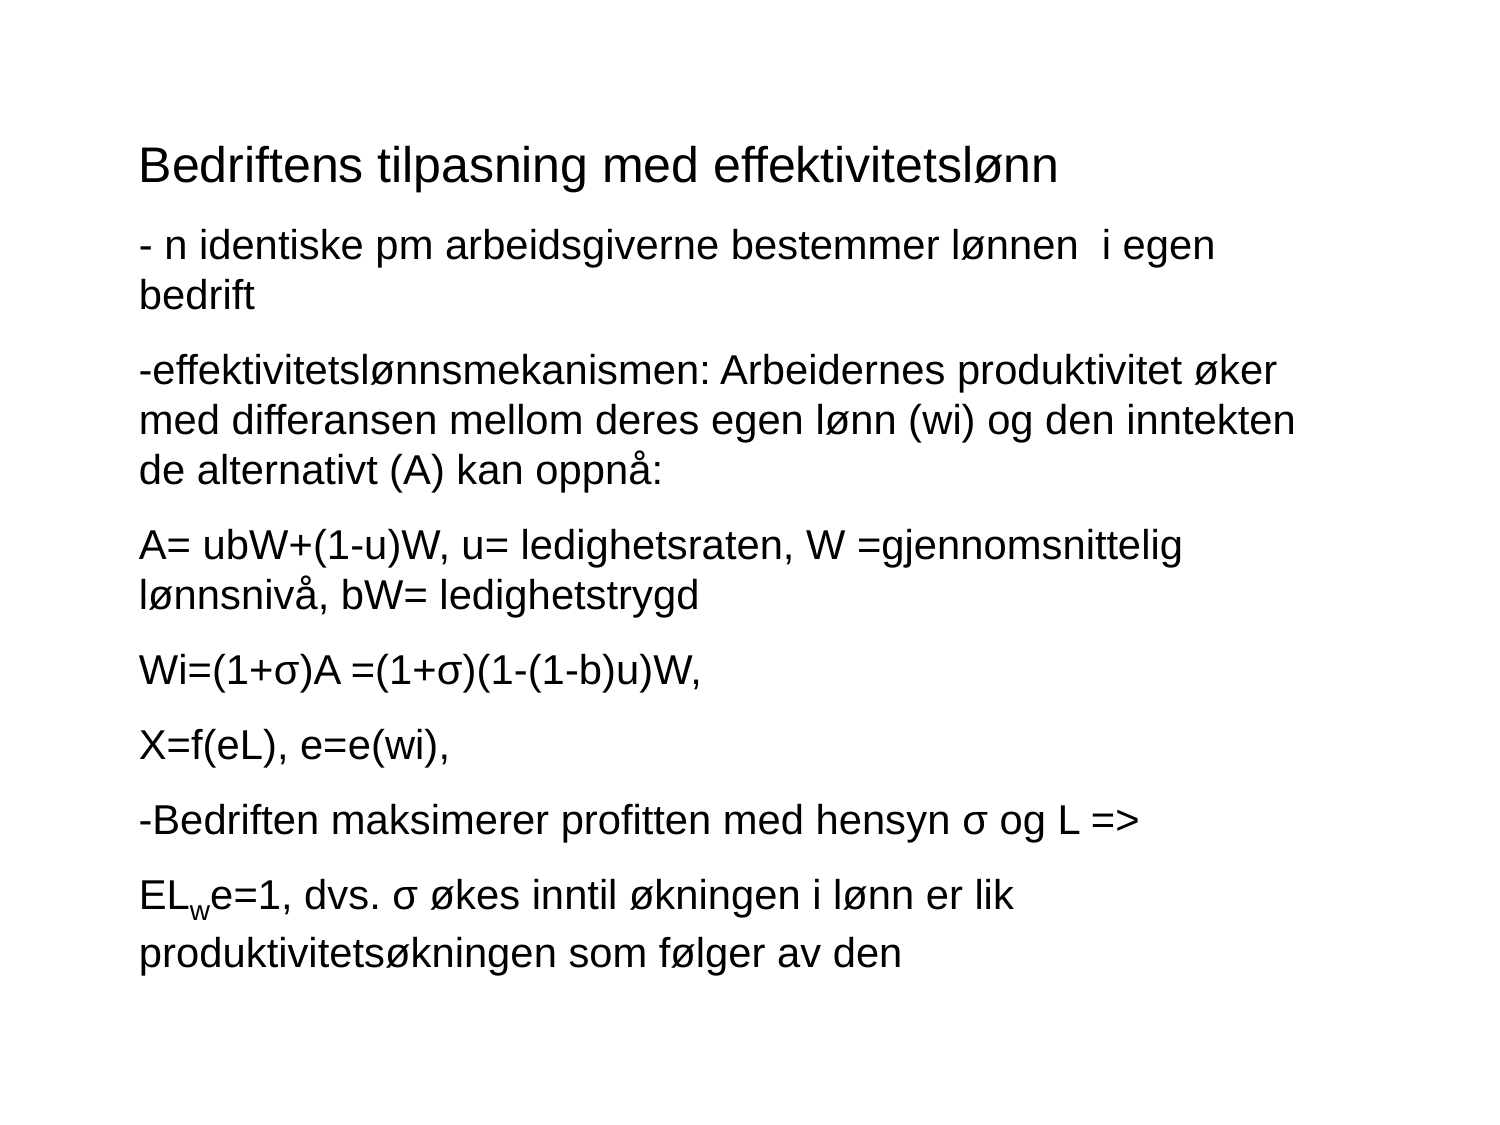

Bedriftens tilpasning med effektivitetslønn
- n identiske pm arbeidsgiverne bestemmer lønnen i egen bedrift
effektivitetslønnsmekanismen: Arbeidernes produktivitet øker med differansen mellom deres egen lønn (wi) og den inntekten de alternativt (A) kan oppnå:
A= ubW+(1-u)W, u= ledighetsraten, W =gjennomsnittelig lønnsnivå, bW= ledighetstrygd
Wi=(1+σ)A =(1+σ)(1-(1-b)u)W,
X=f(eL), e=e(wi),
Bedriften maksimerer profitten med hensyn σ og L =>
ELwe=1, dvs. σ økes inntil økningen i lønn er lik produktivitetsøkningen som følger av den